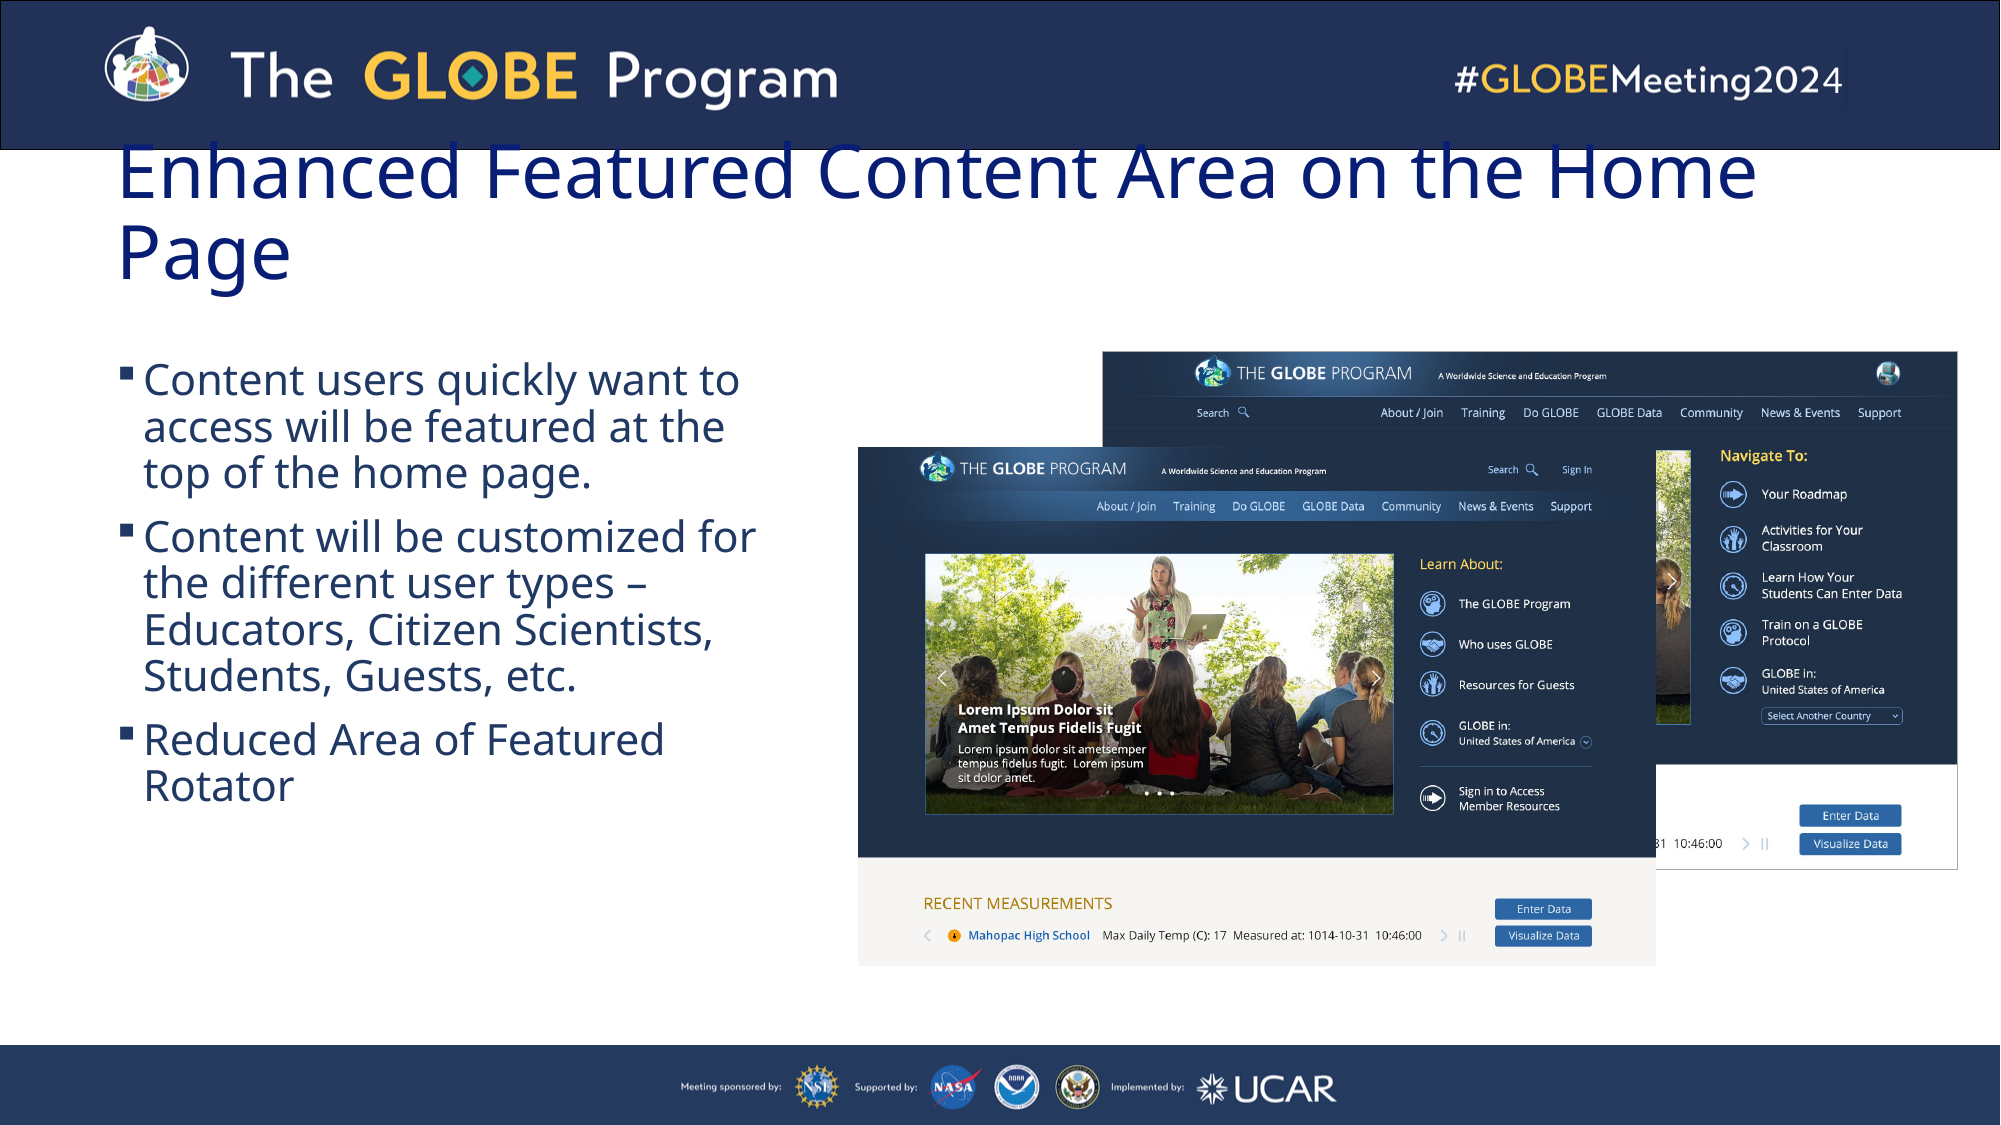

Enhanced Featured Content Area on the Home Page
# Content users quickly want to access will be featured at the top of the home page.
Content will be customized for the different user types – Educators, Citizen Scientists, Students, Guests, etc.
Reduced Area of Featured Rotator